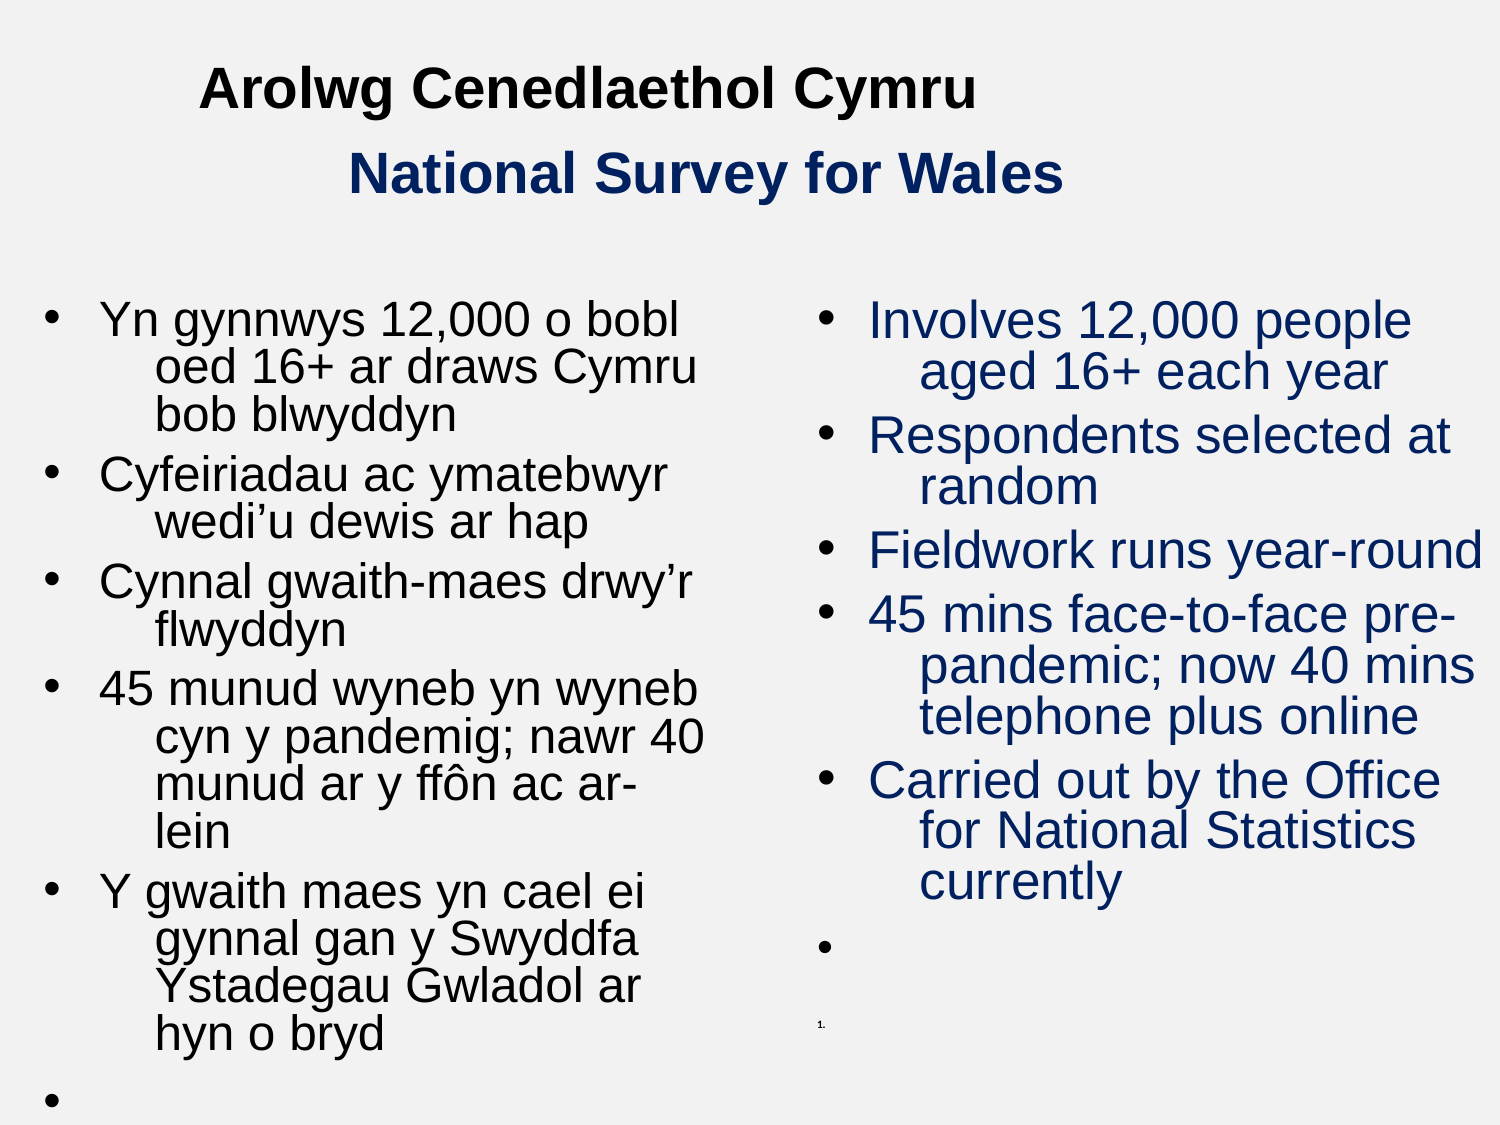

Arolwg Cenedlaethol Cymru
		National Survey for Wales
# Yn gynnwys 12,000 o bobl oed 16+ ar draws Cymru bob blwyddyn
Cyfeiriadau ac ymatebwyr wedi’u dewis ar hap
Cynnal gwaith-maes drwy’r flwyddyn
45 munud wyneb yn wyneb cyn y pandemig; nawr 40 munud ar y ffôn ac ar-lein
Y gwaith maes yn cael ei gynnal gan y Swyddfa Ystadegau Gwladol ar hyn o bryd
Involves 12,000 people aged 16+ each year
Respondents selected at random
Fieldwork runs year-round
45 mins face-to-face pre-pandemic; now 40 mins telephone plus online
Carried out by the Office for National Statistics currently